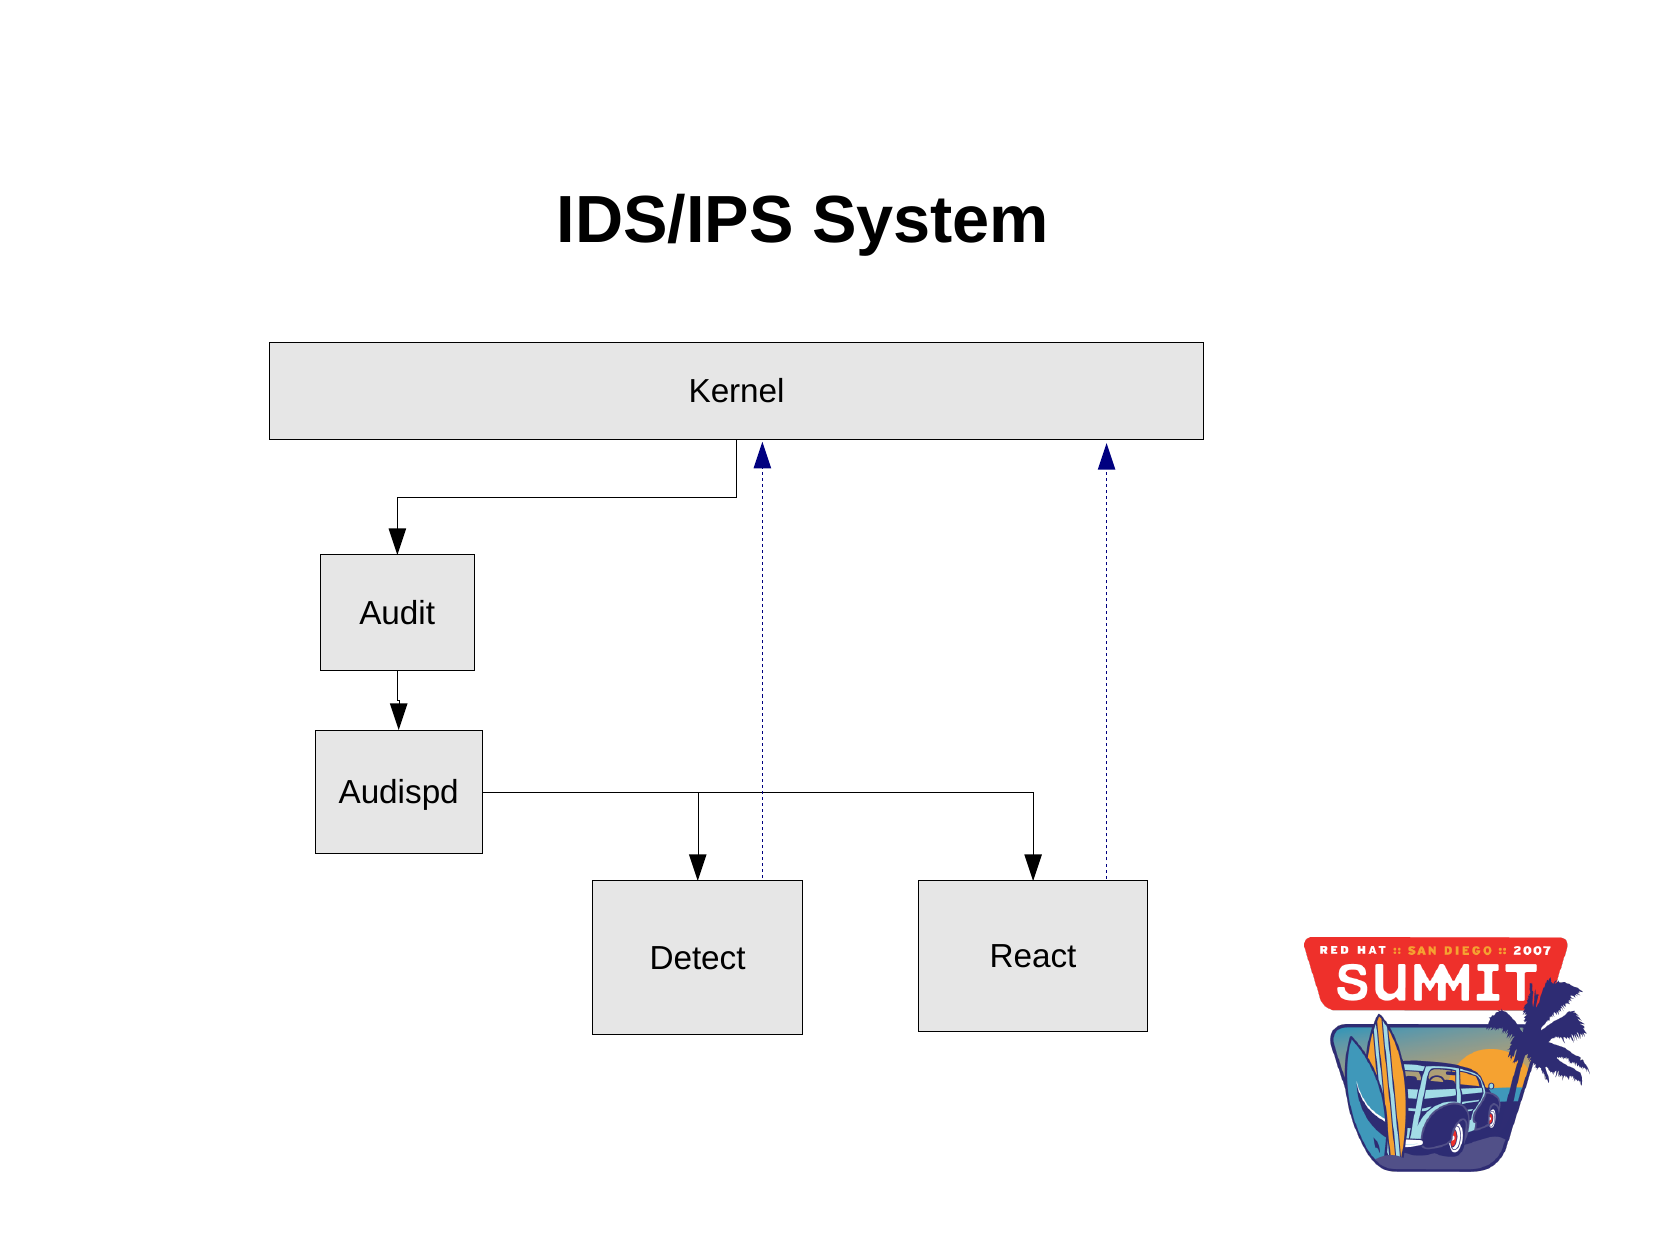

# IDS/IPS System
Kernel
Audit
Audispd
Detect
React